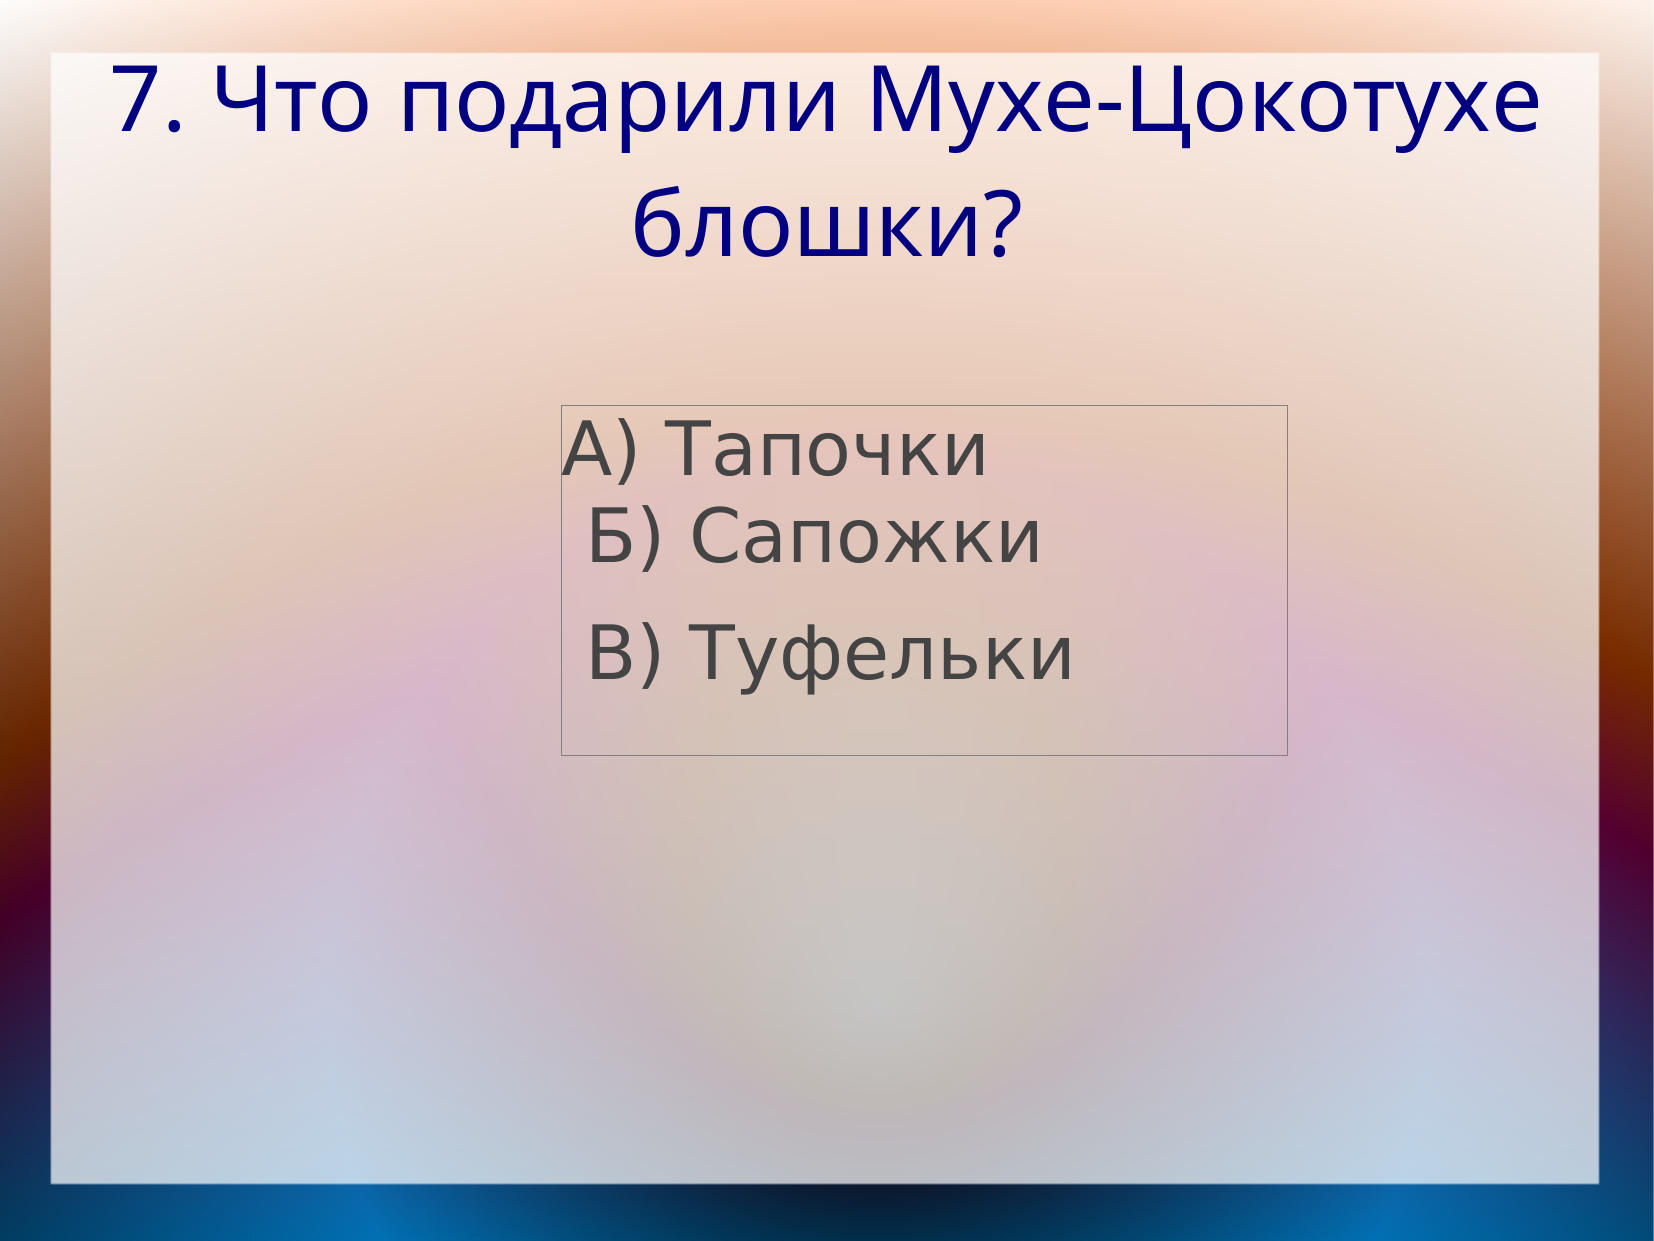

# 7. Что подарили Мухе-Цокотухе блошки?
А) Тапочки Б) Сапожки
 В) Туфельки